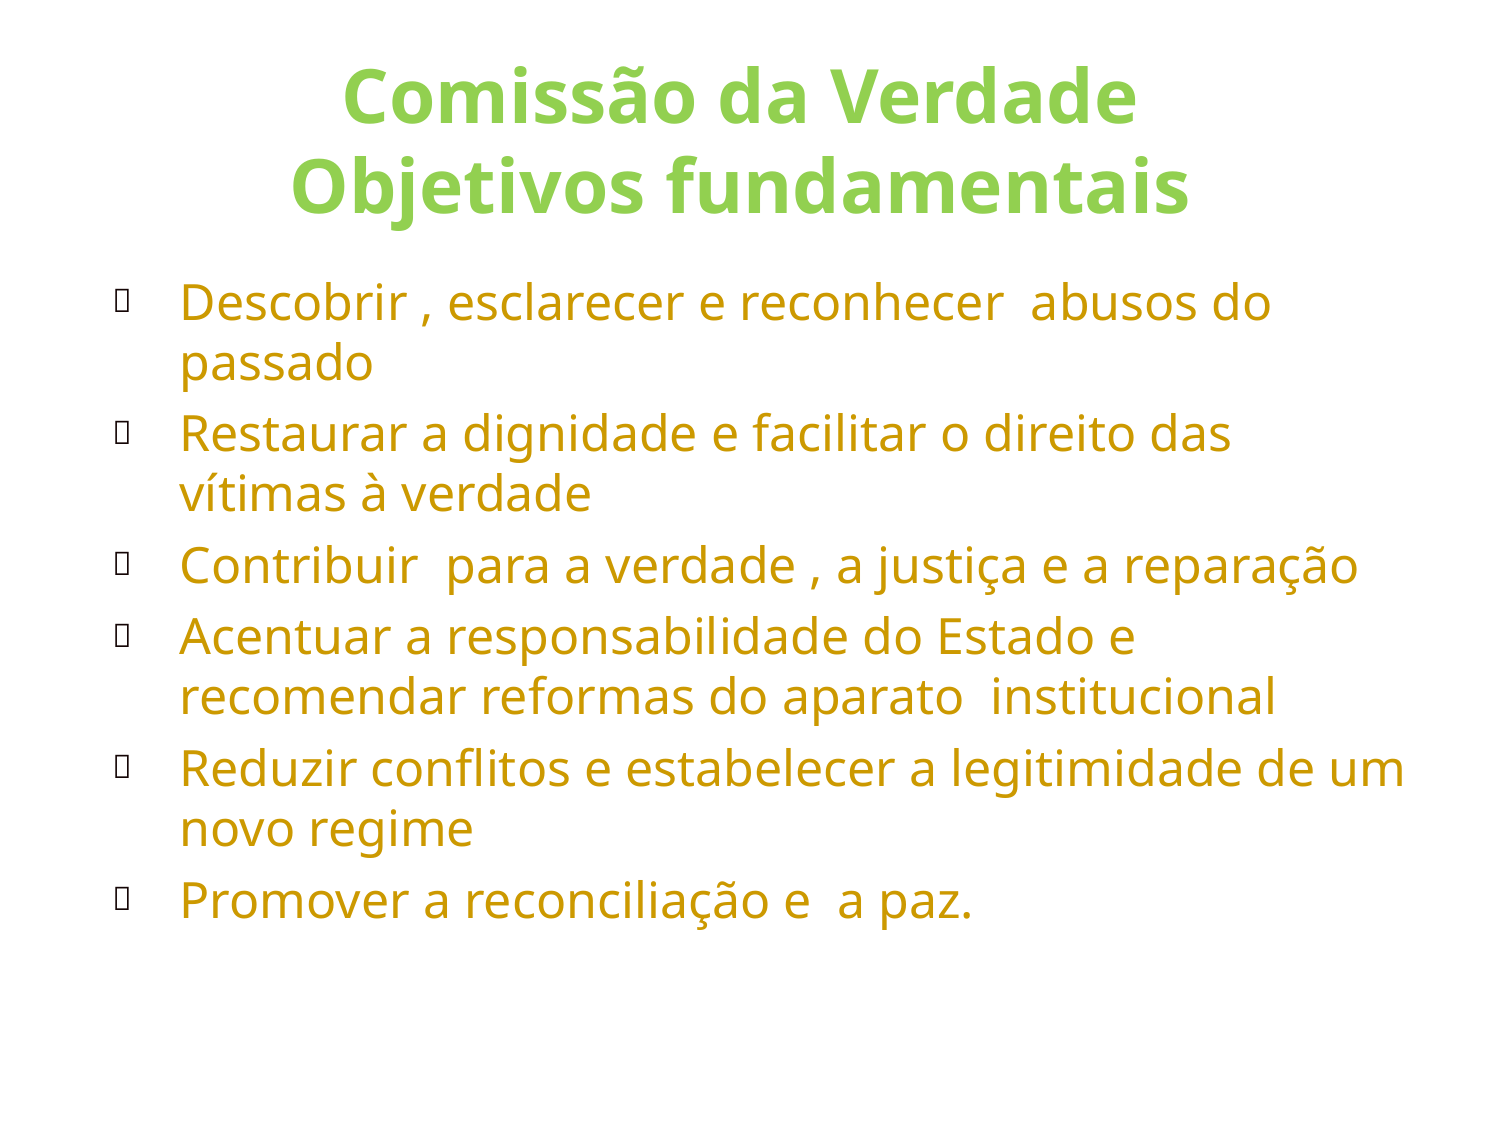

# Comissão da Verdade Objetivos fundamentais
Descobrir , esclarecer e reconhecer abusos do passado
Restaurar a dignidade e facilitar o direito das vítimas à verdade
Contribuir para a verdade , a justiça e a reparação
Acentuar a responsabilidade do Estado e recomendar reformas do aparato institucional
Reduzir conflitos e estabelecer a legitimidade de um novo regime
Promover a reconciliação e a paz.